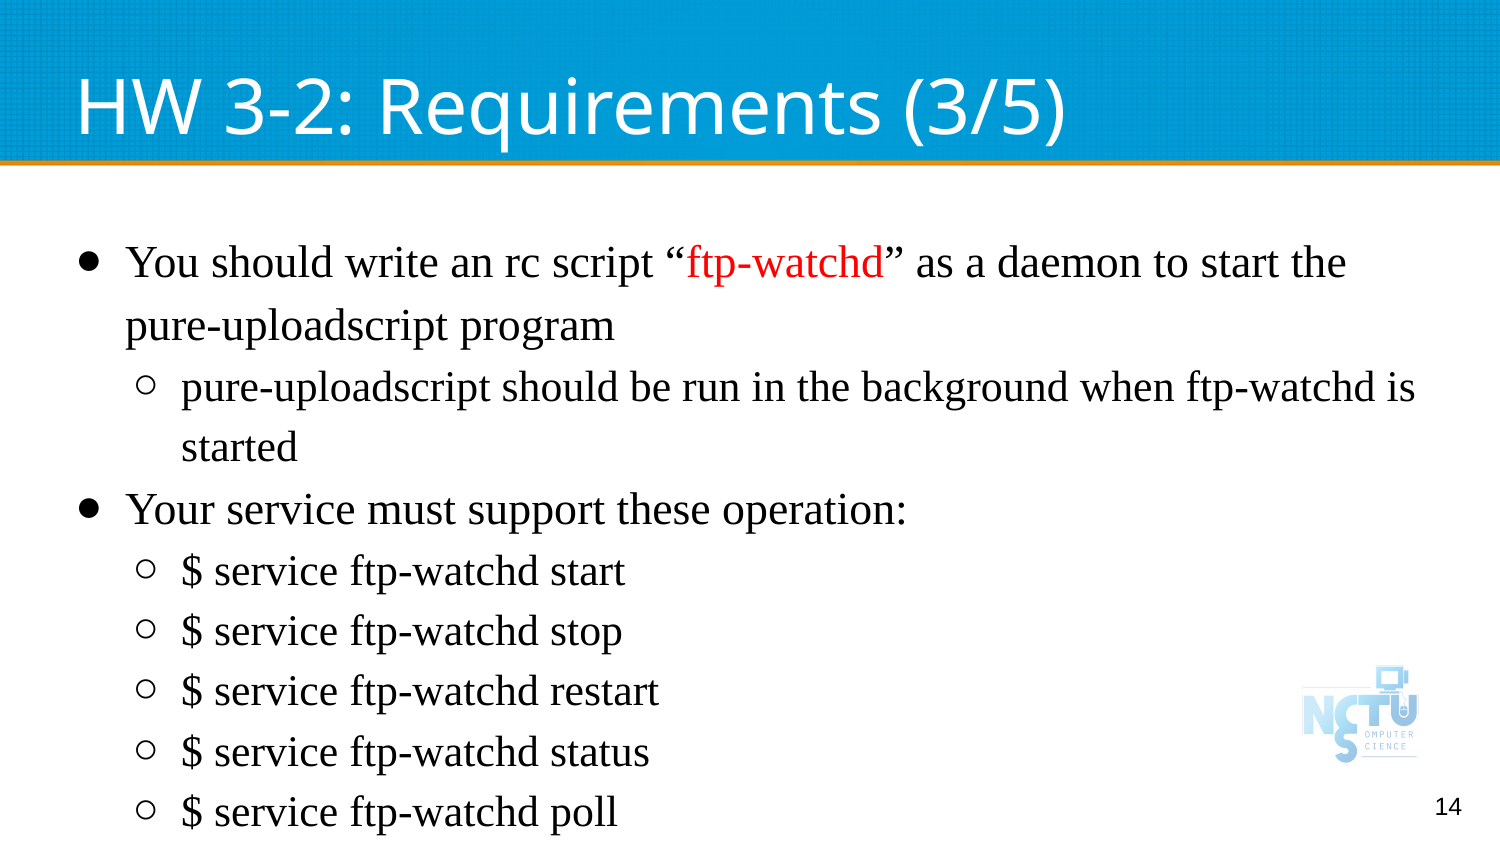

# HW 3-2: Requirements (3/5)
You should write an rc script “ftp-watchd” as a daemon to start the pure-uploadscript program
pure-uploadscript should be run in the background when ftp-watchd is started
Your service must support these operation:
$ service ftp-watchd start
$ service ftp-watchd stop
$ service ftp-watchd restart
$ service ftp-watchd status
$ service ftp-watchd poll